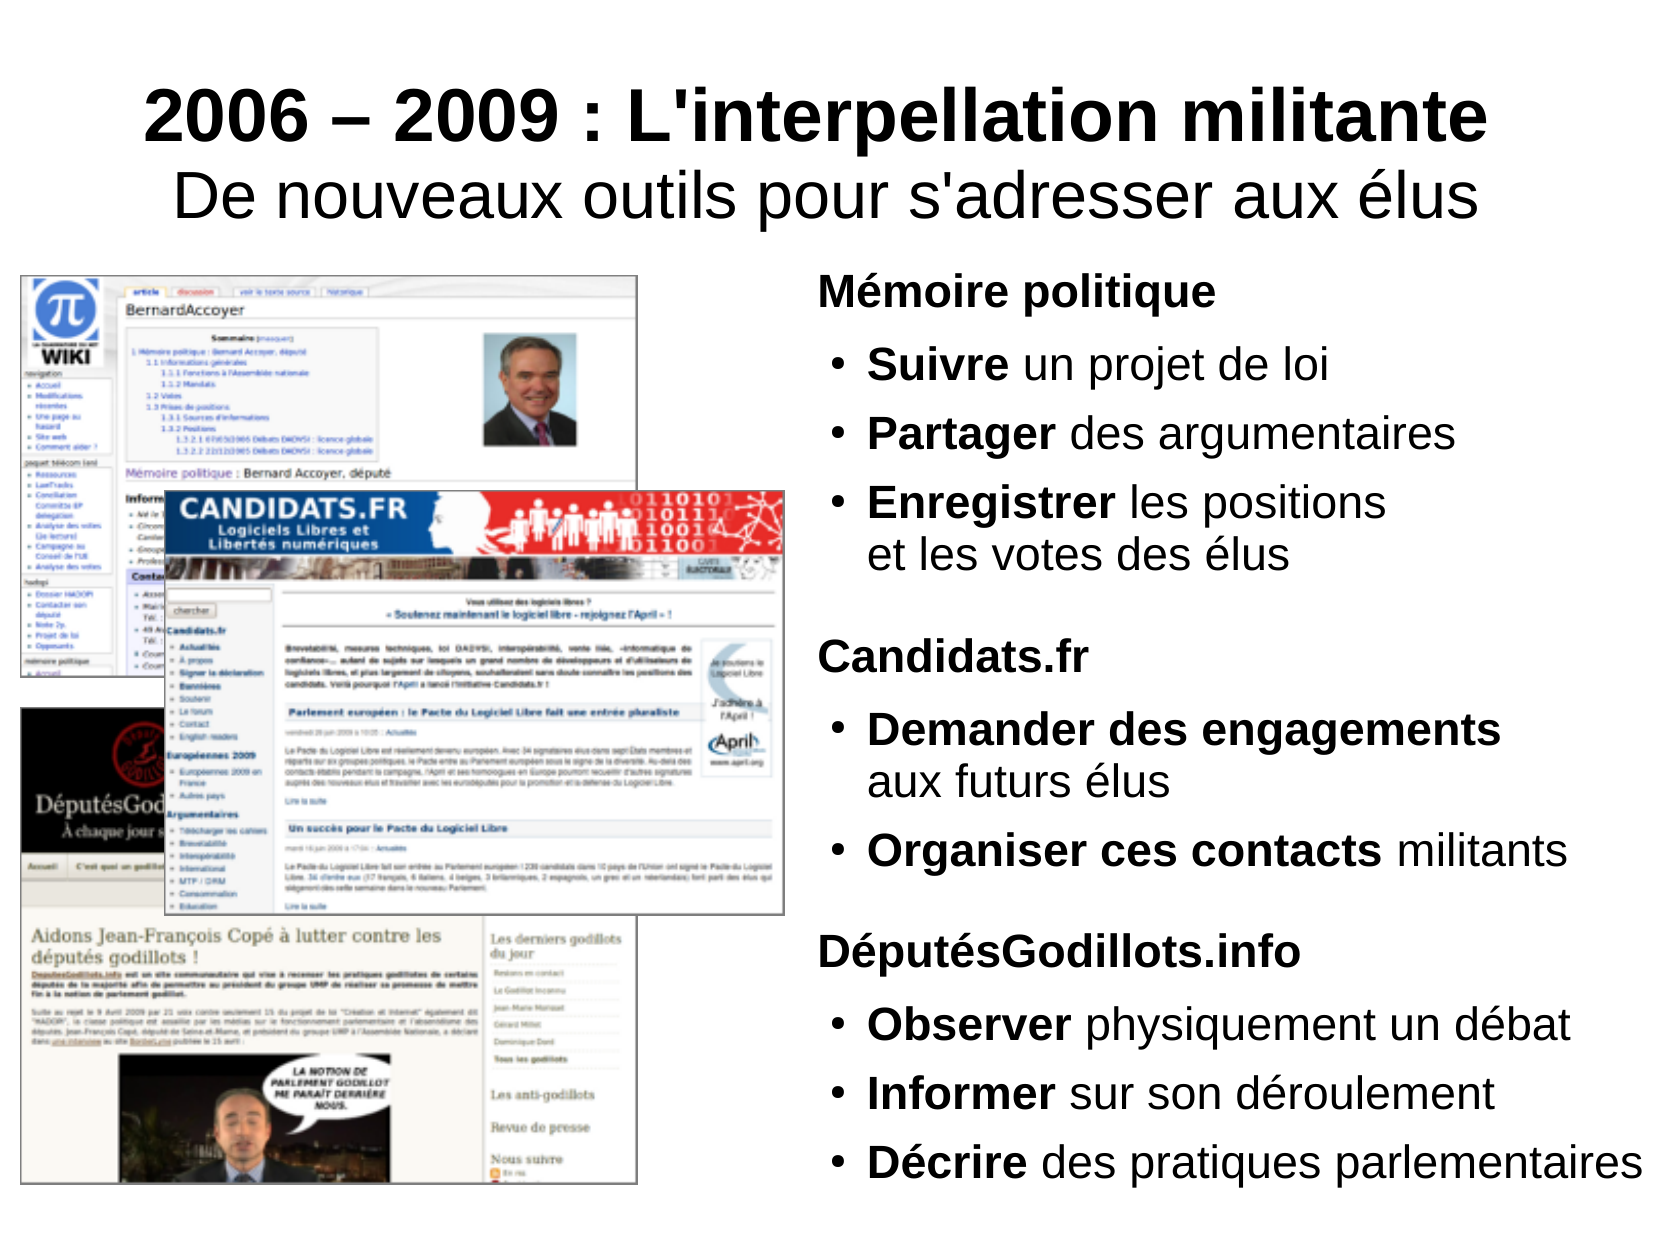

# 2006 – 2009 : L'interpellation militante De nouveaux outils pour s'adresser aux élus
Mémoire politique
Suivre un projet de loi
Partager des argumentaires
Enregistrer les positions
et les votes des élus
Candidats.fr
Demander des engagements
aux futurs élus
Organiser ces contacts militants
DéputésGodillots.info
Observer physiquement un débat
Informer sur son déroulement
Décrire des pratiques parlementaires